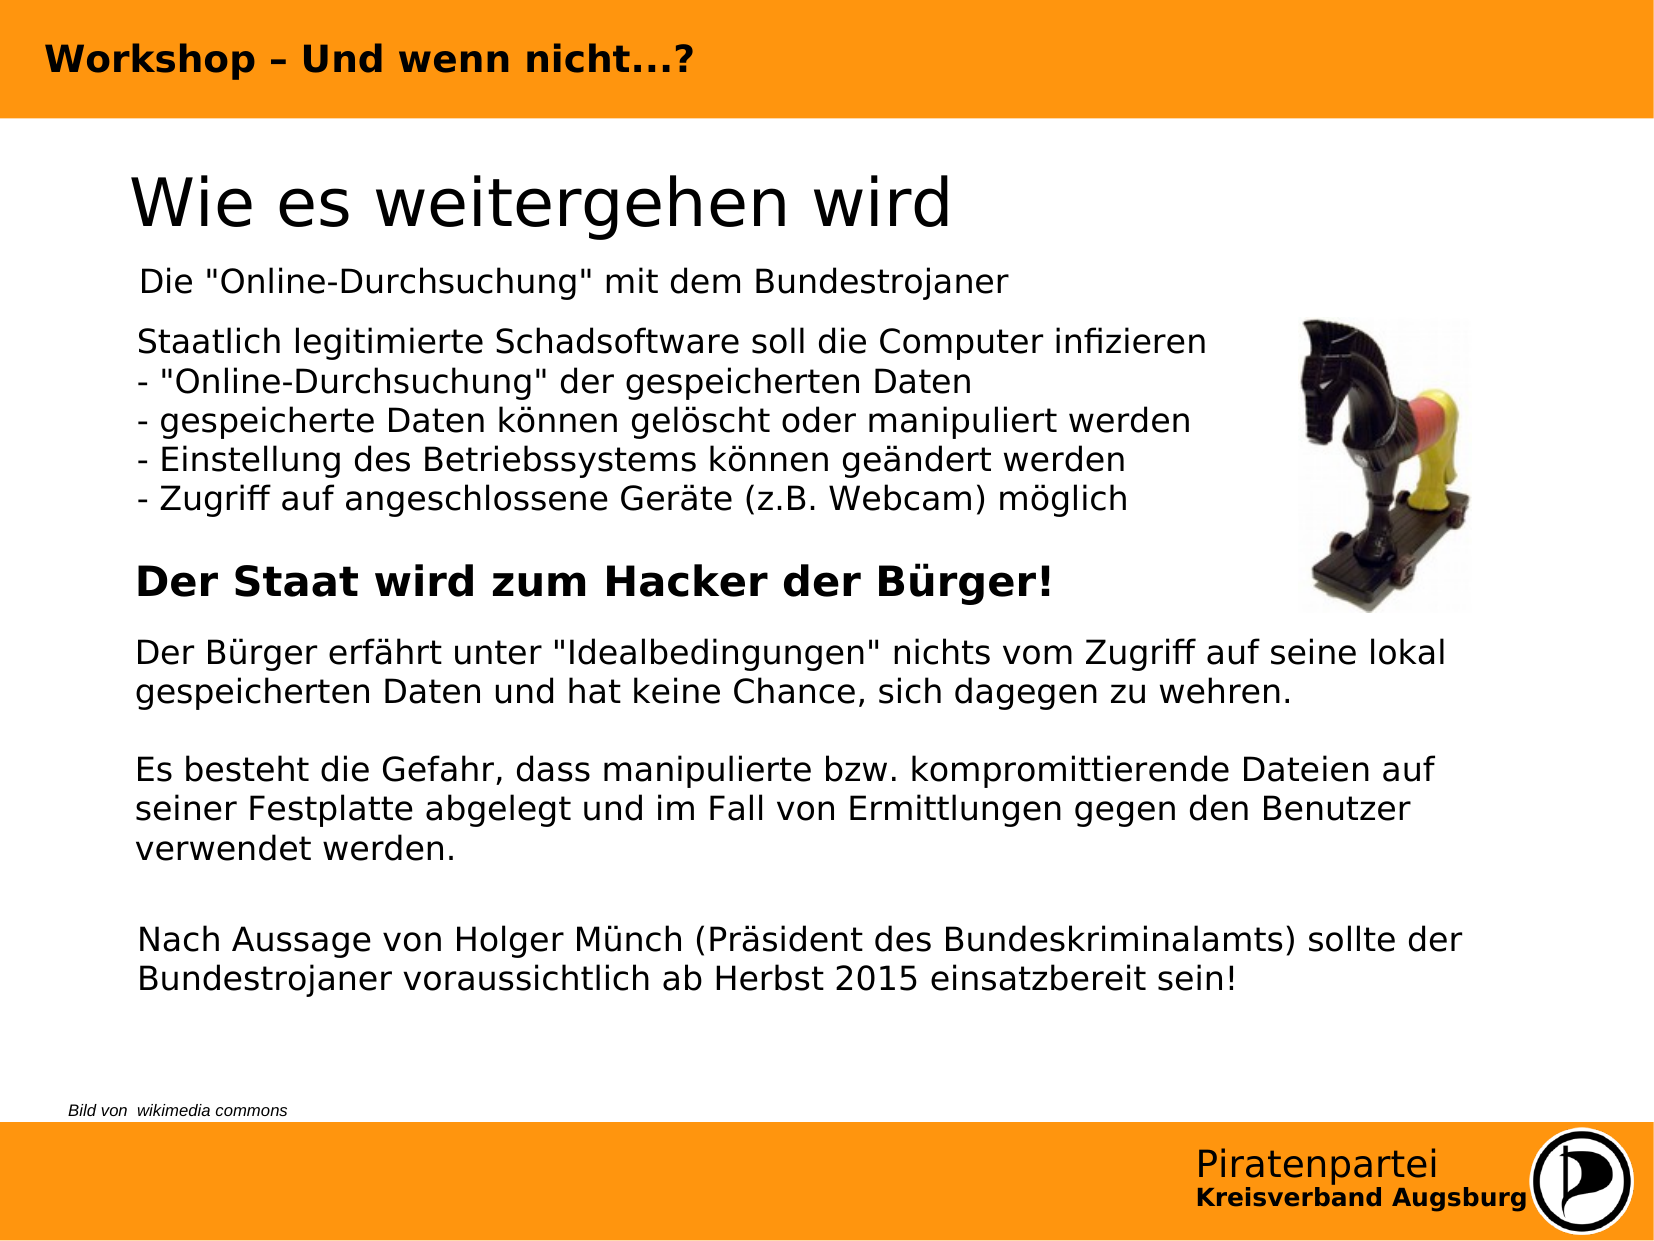

Workshop – Und wenn nicht...?
Wie es weitergehen wird
Die "Online-Durchsuchung" mit dem Bundestrojaner
Staatlich legitimierte Schadsoftware soll die Computer infizieren
- "Online-Durchsuchung" der gespeicherten Daten
- gespeicherte Daten können gelöscht oder manipuliert werden
- Einstellung des Betriebssystems können geändert werden
- Zugriff auf angeschlossene Geräte (z.B. Webcam) möglich
Der Staat wird zum Hacker der Bürger!
Der Bürger erfährt unter "Idealbedingungen" nichts vom Zugriff auf seine lokal gespeicherten Daten und hat keine Chance, sich dagegen zu wehren.
Es besteht die Gefahr, dass manipulierte bzw. kompromittierende Dateien auf seiner Festplatte abgelegt und im Fall von Ermittlungen gegen den Benutzer verwendet werden.
Nach Aussage von Holger Münch (Präsident des Bundeskriminalamts) sollte der Bundestrojaner voraussichtlich ab Herbst 2015 einsatzbereit sein!
Bild von wikimedia commons